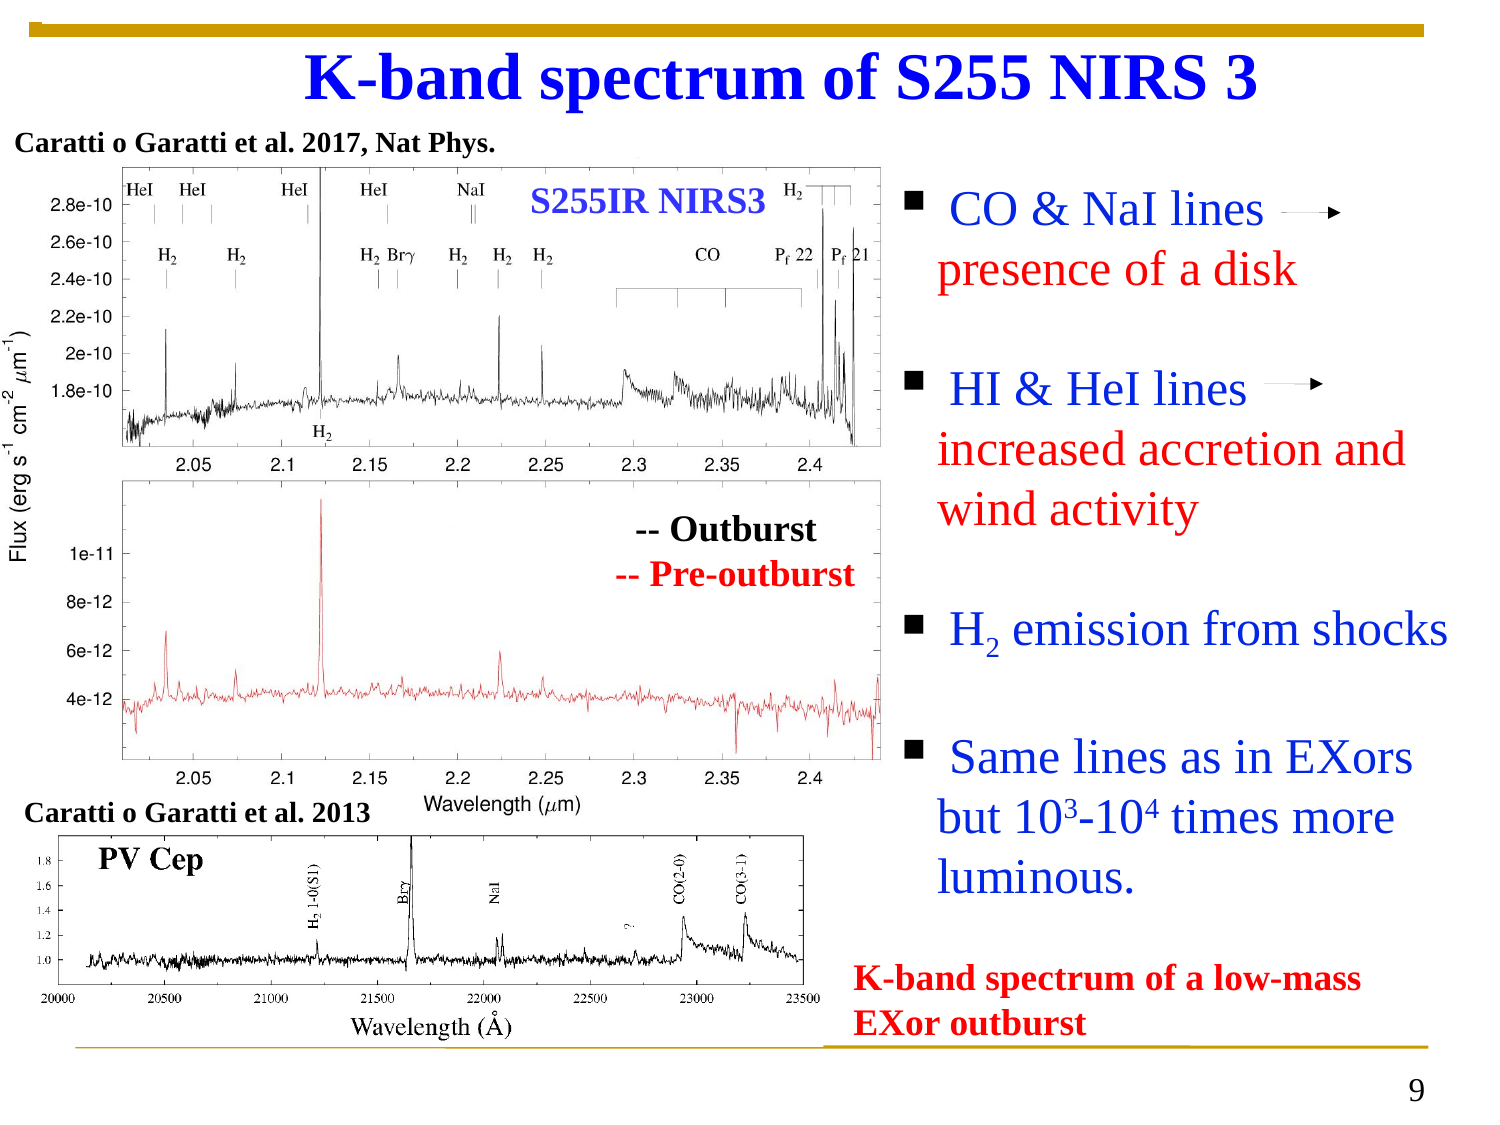

K-band spectrum of S255 NIRS 3
Caratti o Garatti et al. 2017, Nat Phys.
 CO & NaI lines
presence of a disk
 HI & HeI lines increased accretion and wind activity
 H2 emission from shocks
 Same lines as in EXors but 103-104 times more luminous.
S255IR NIRS3
-- Outburst
-- Pre-outburst
Caratti o Garatti et al. 2013
K-band spectrum of a low-mass EXor outburst
21 Apr. 2021
University of Hertfordshire